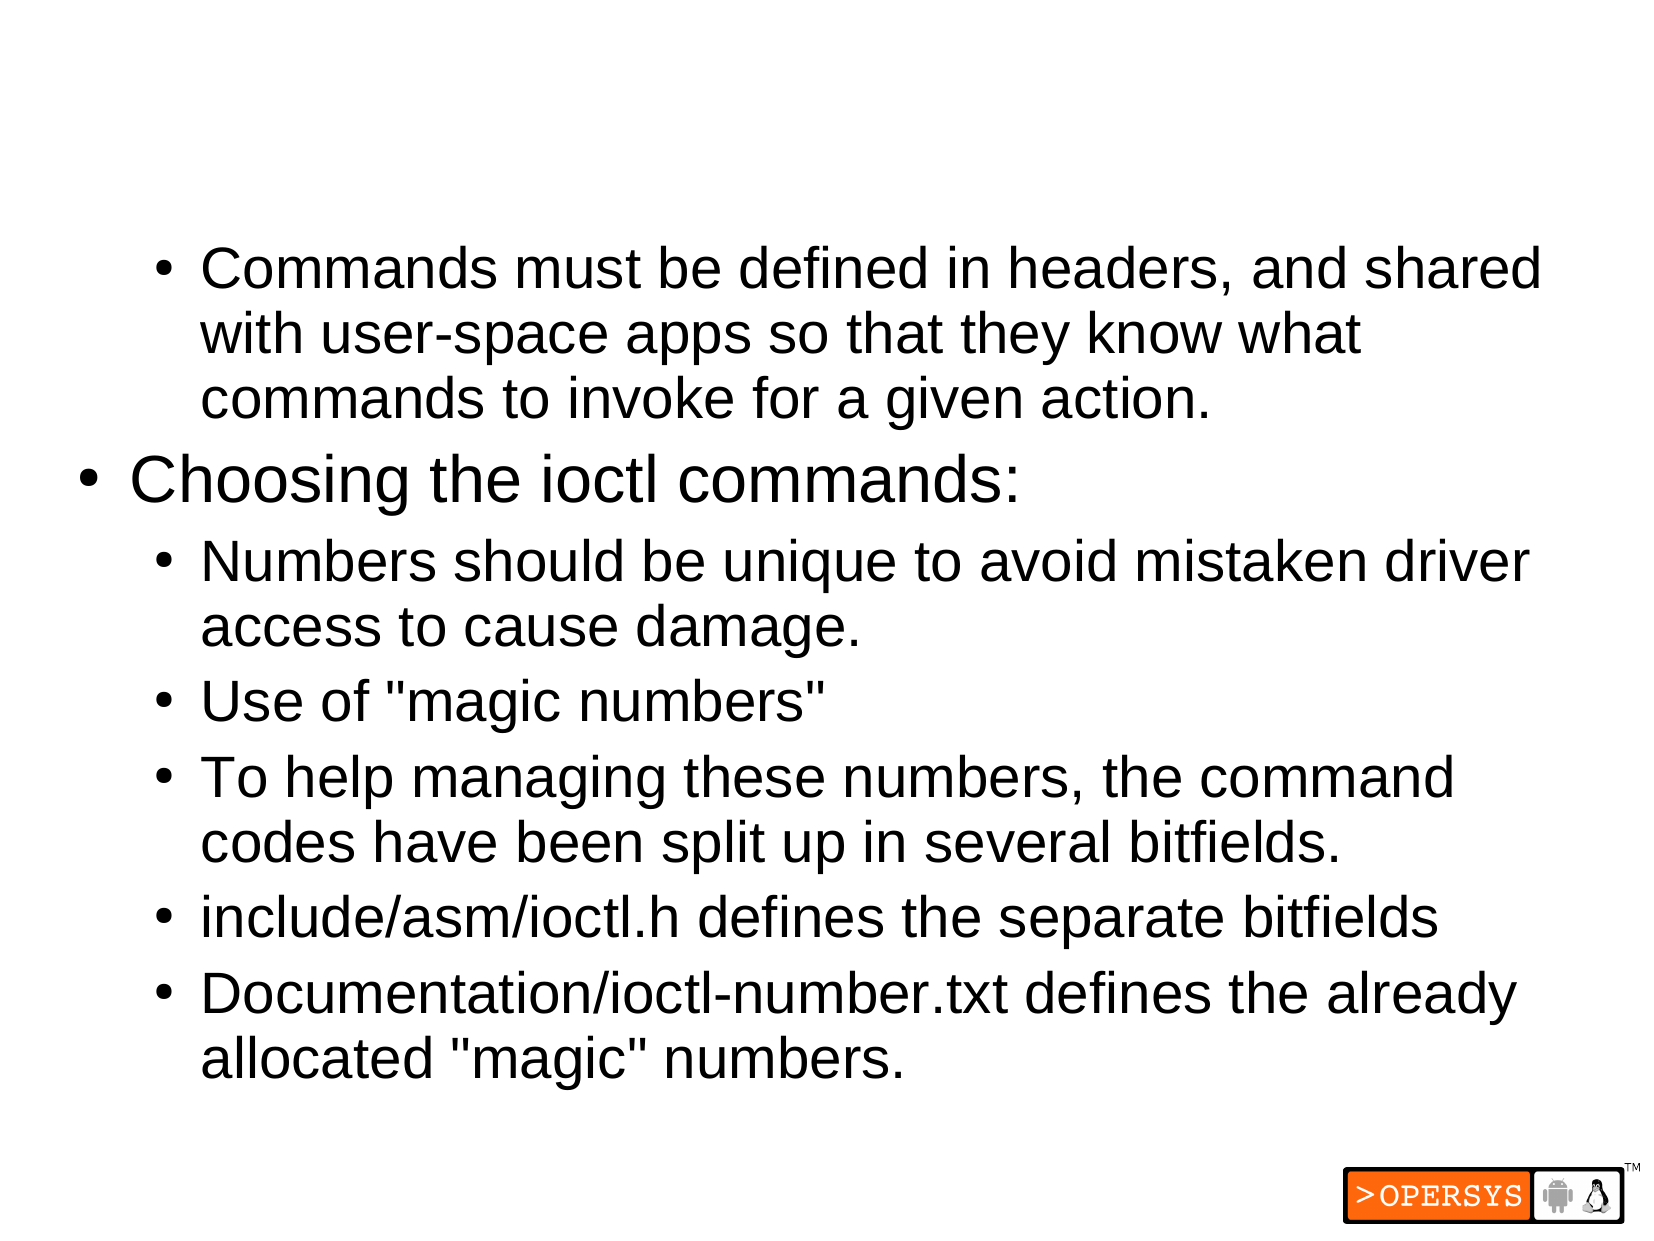

# Commands must be defined in headers, and shared with user-space apps so that they know what commands to invoke for a given action.
Choosing the ioctl commands:
Numbers should be unique to avoid mistaken driver access to cause damage.
Use of "magic numbers"
To help managing these numbers, the command codes have been split up in several bitfields.
include/asm/ioctl.h defines the separate bitfields
Documentation/ioctl-number.txt defines the already allocated "magic" numbers.